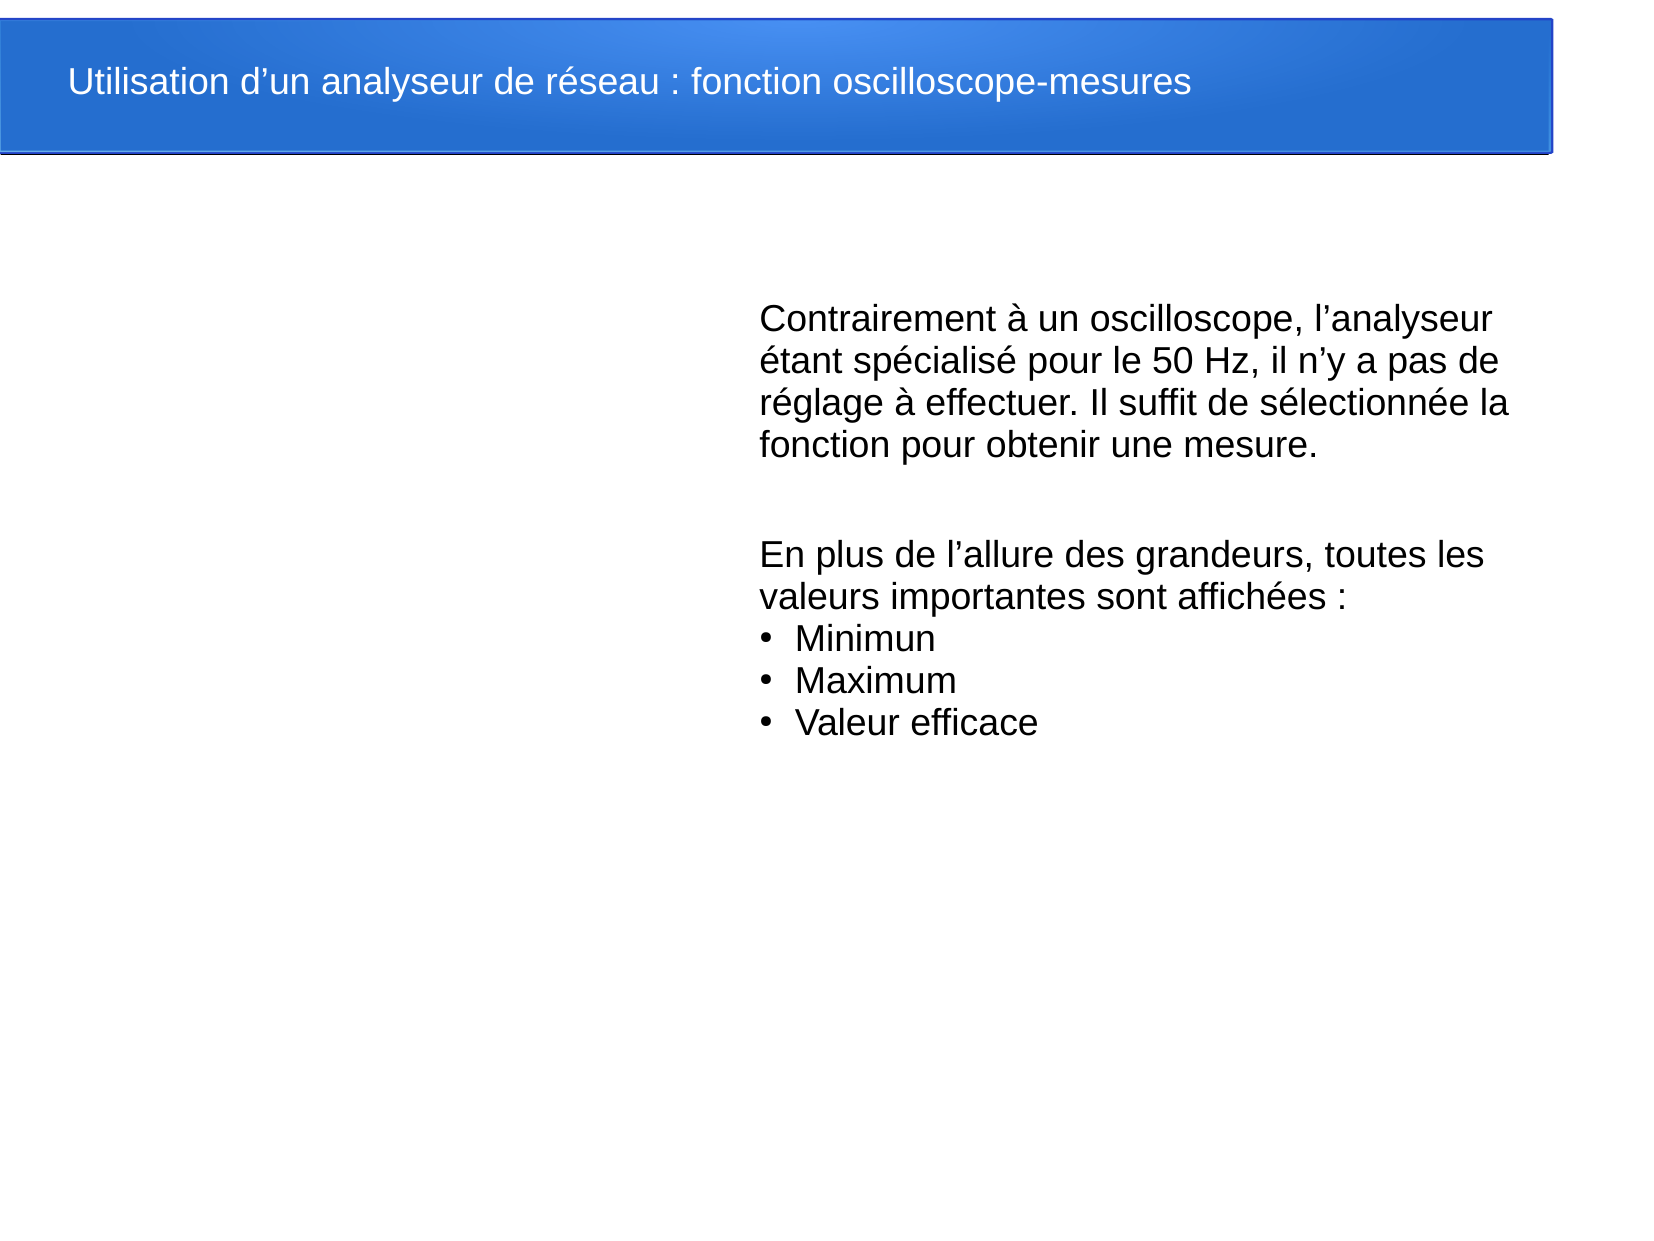

Utilisation d’un analyseur de réseau : fonction oscilloscope-mesures
Contrairement à un oscilloscope, l’analyseur étant spécialisé pour le 50 Hz, il n’y a pas de réglage à effectuer. Il suffit de sélectionnée la fonction pour obtenir une mesure.
En plus de l’allure des grandeurs, toutes les valeurs importantes sont affichées :
Minimun
Maximum
Valeur efficace